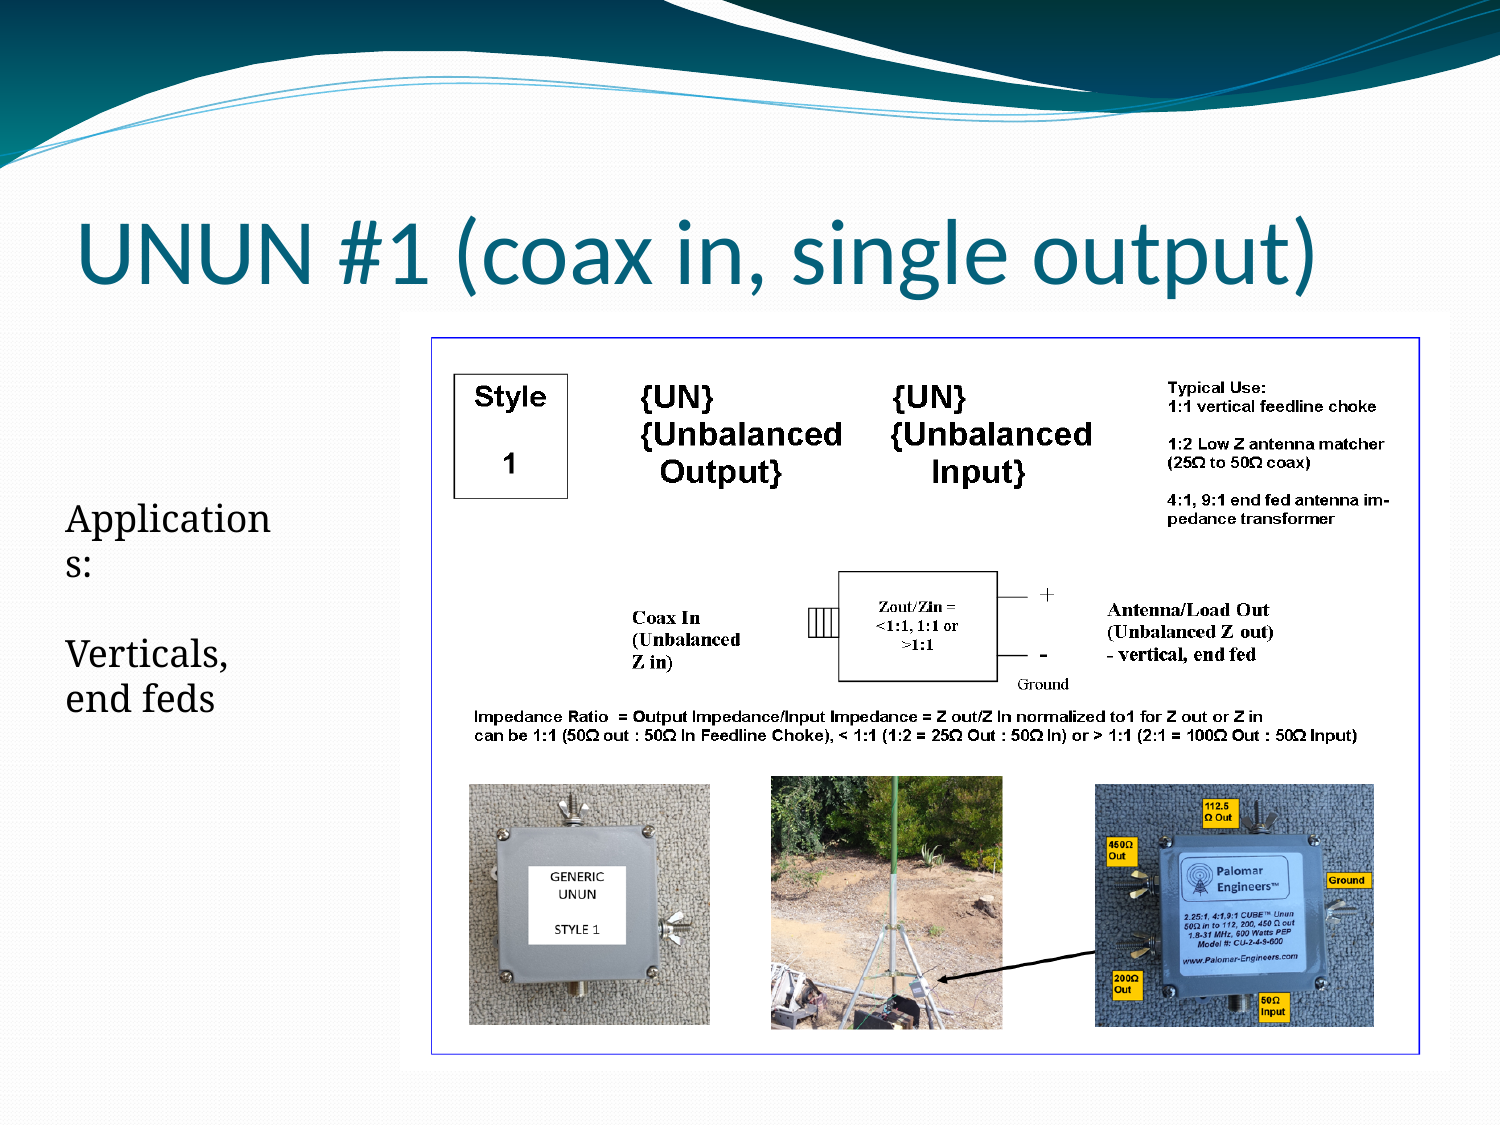

# UNUN #1 (coax in, single output)
Applications:
Verticals, end feds